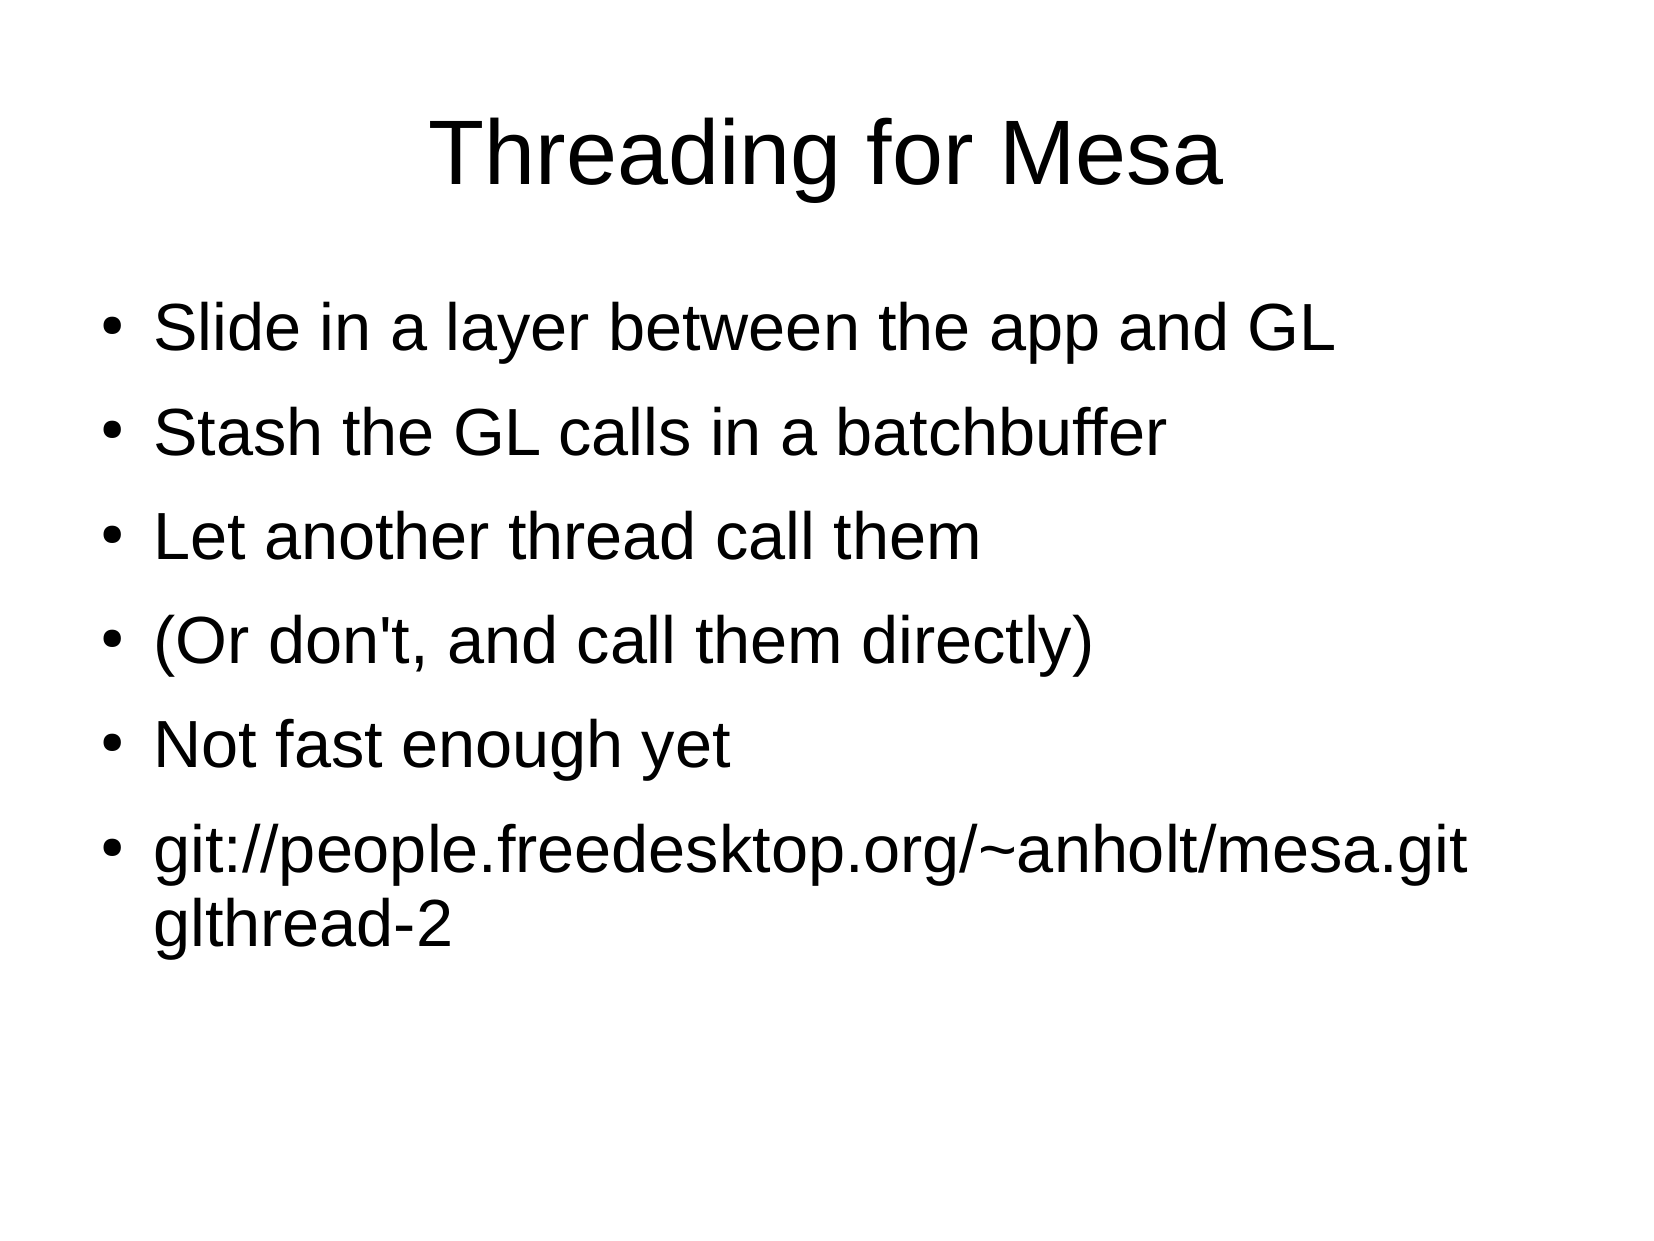

# Threading for Mesa
Slide in a layer between the app and GL
Stash the GL calls in a batchbuffer
Let another thread call them
(Or don't, and call them directly)
Not fast enough yet
git://people.freedesktop.org/~anholt/mesa.git glthread-2